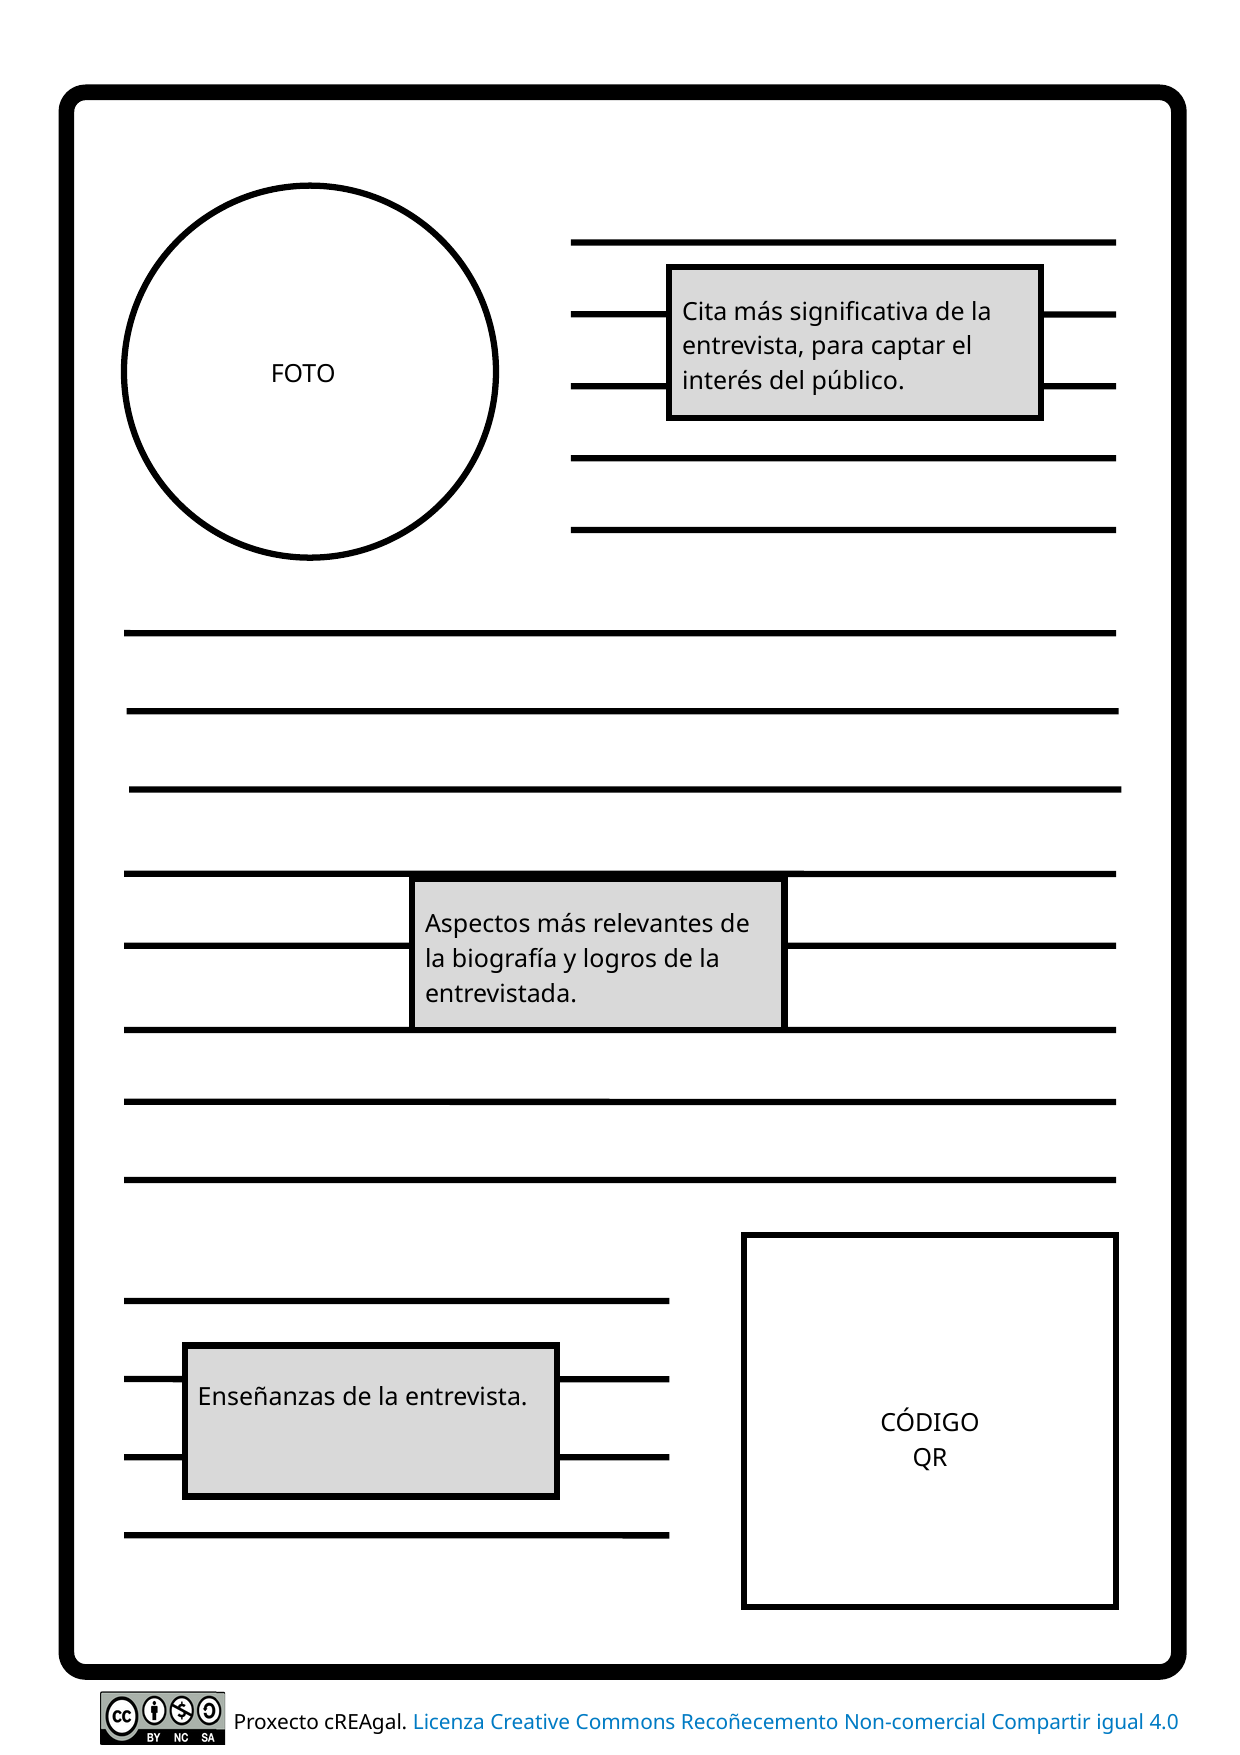

Cita más significativa de la entrevista, para captar el interés del público.
FOTO
Aspectos más relevantes de la biografía y logros de la entrevistada.
Enseñanzas de la entrevista.
CÓDIGO QR
Proxecto cREAgal. Licenza Creative Commons Recoñecemento Non-comercial Compartir igual 4.0